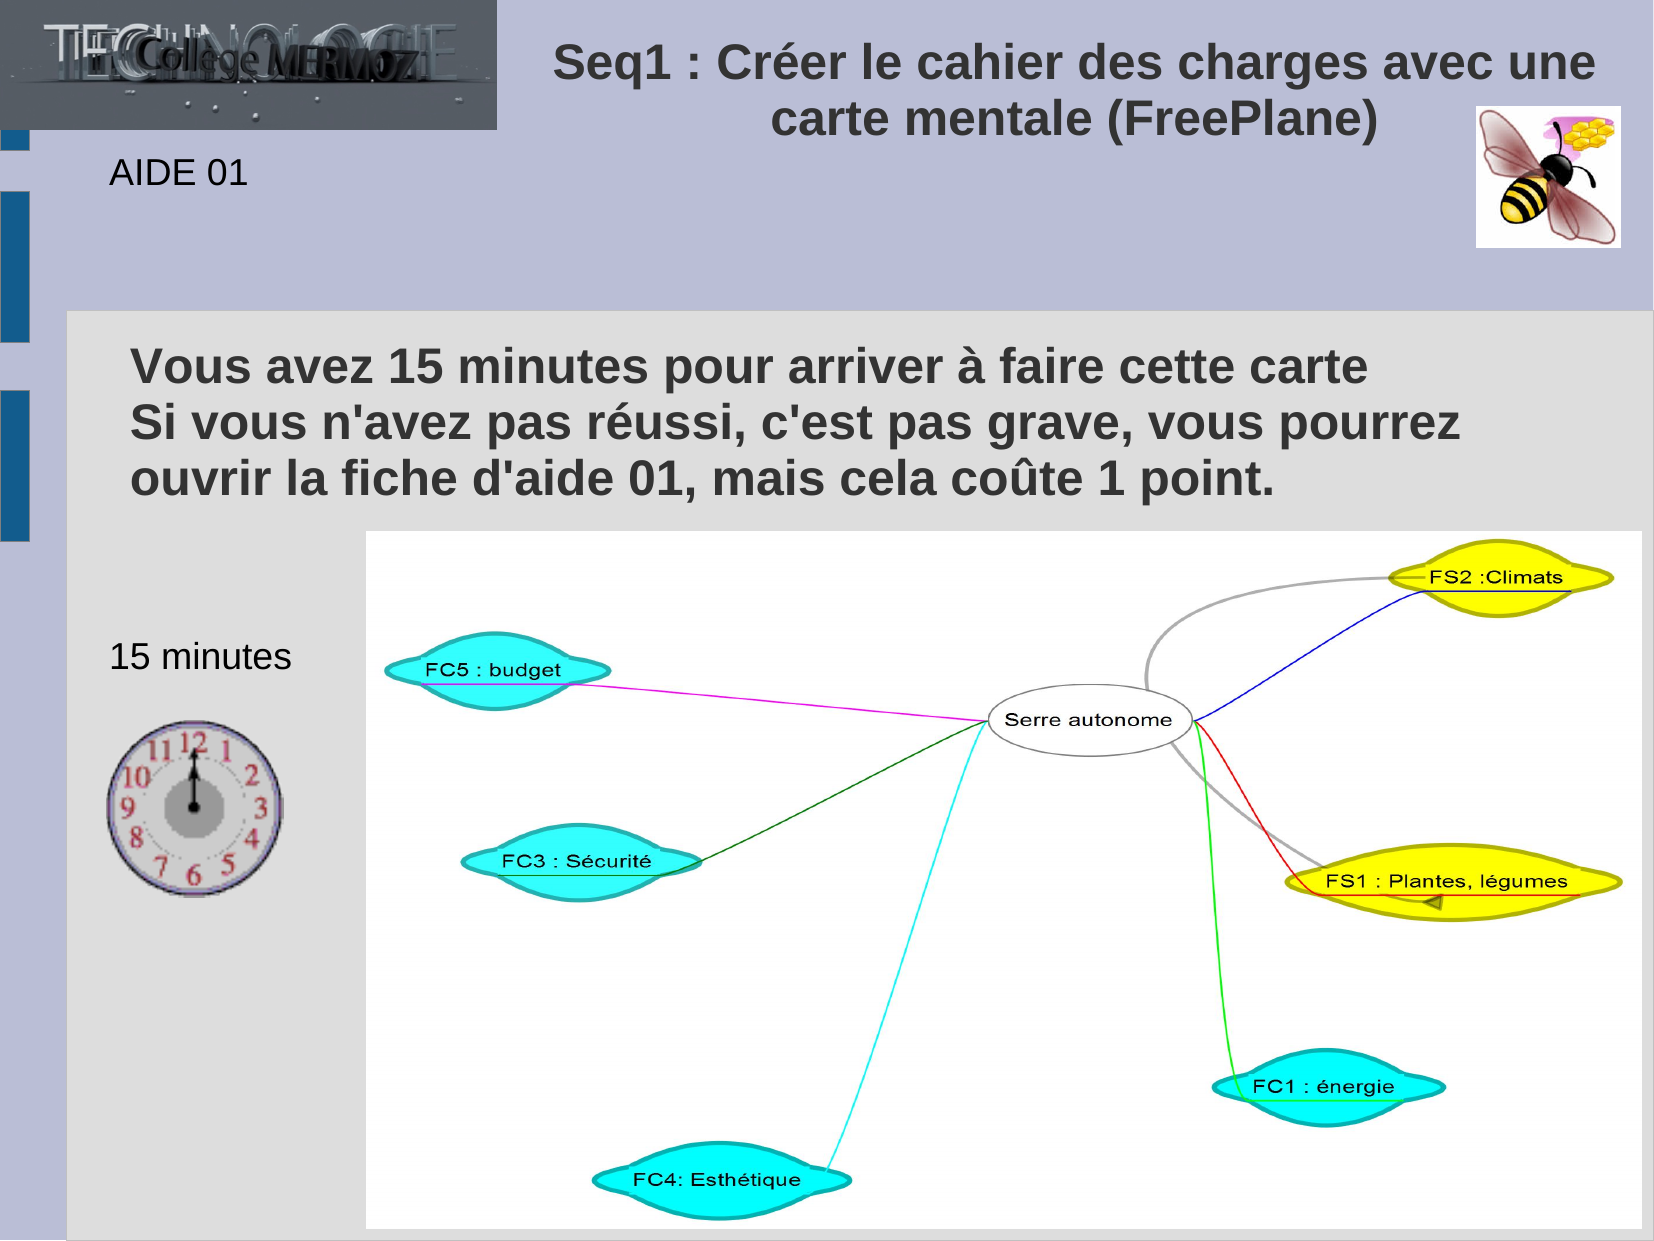

Seq1 : Créer le cahier des charges avec une carte mentale (FreePlane)
AIDE 01
# Vous avez 15 minutes pour arriver à faire cette carte Si vous n'avez pas réussi, c'est pas grave, vous pourrez ouvrir la fiche d'aide 01, mais cela coûte 1 point.
15 minutes